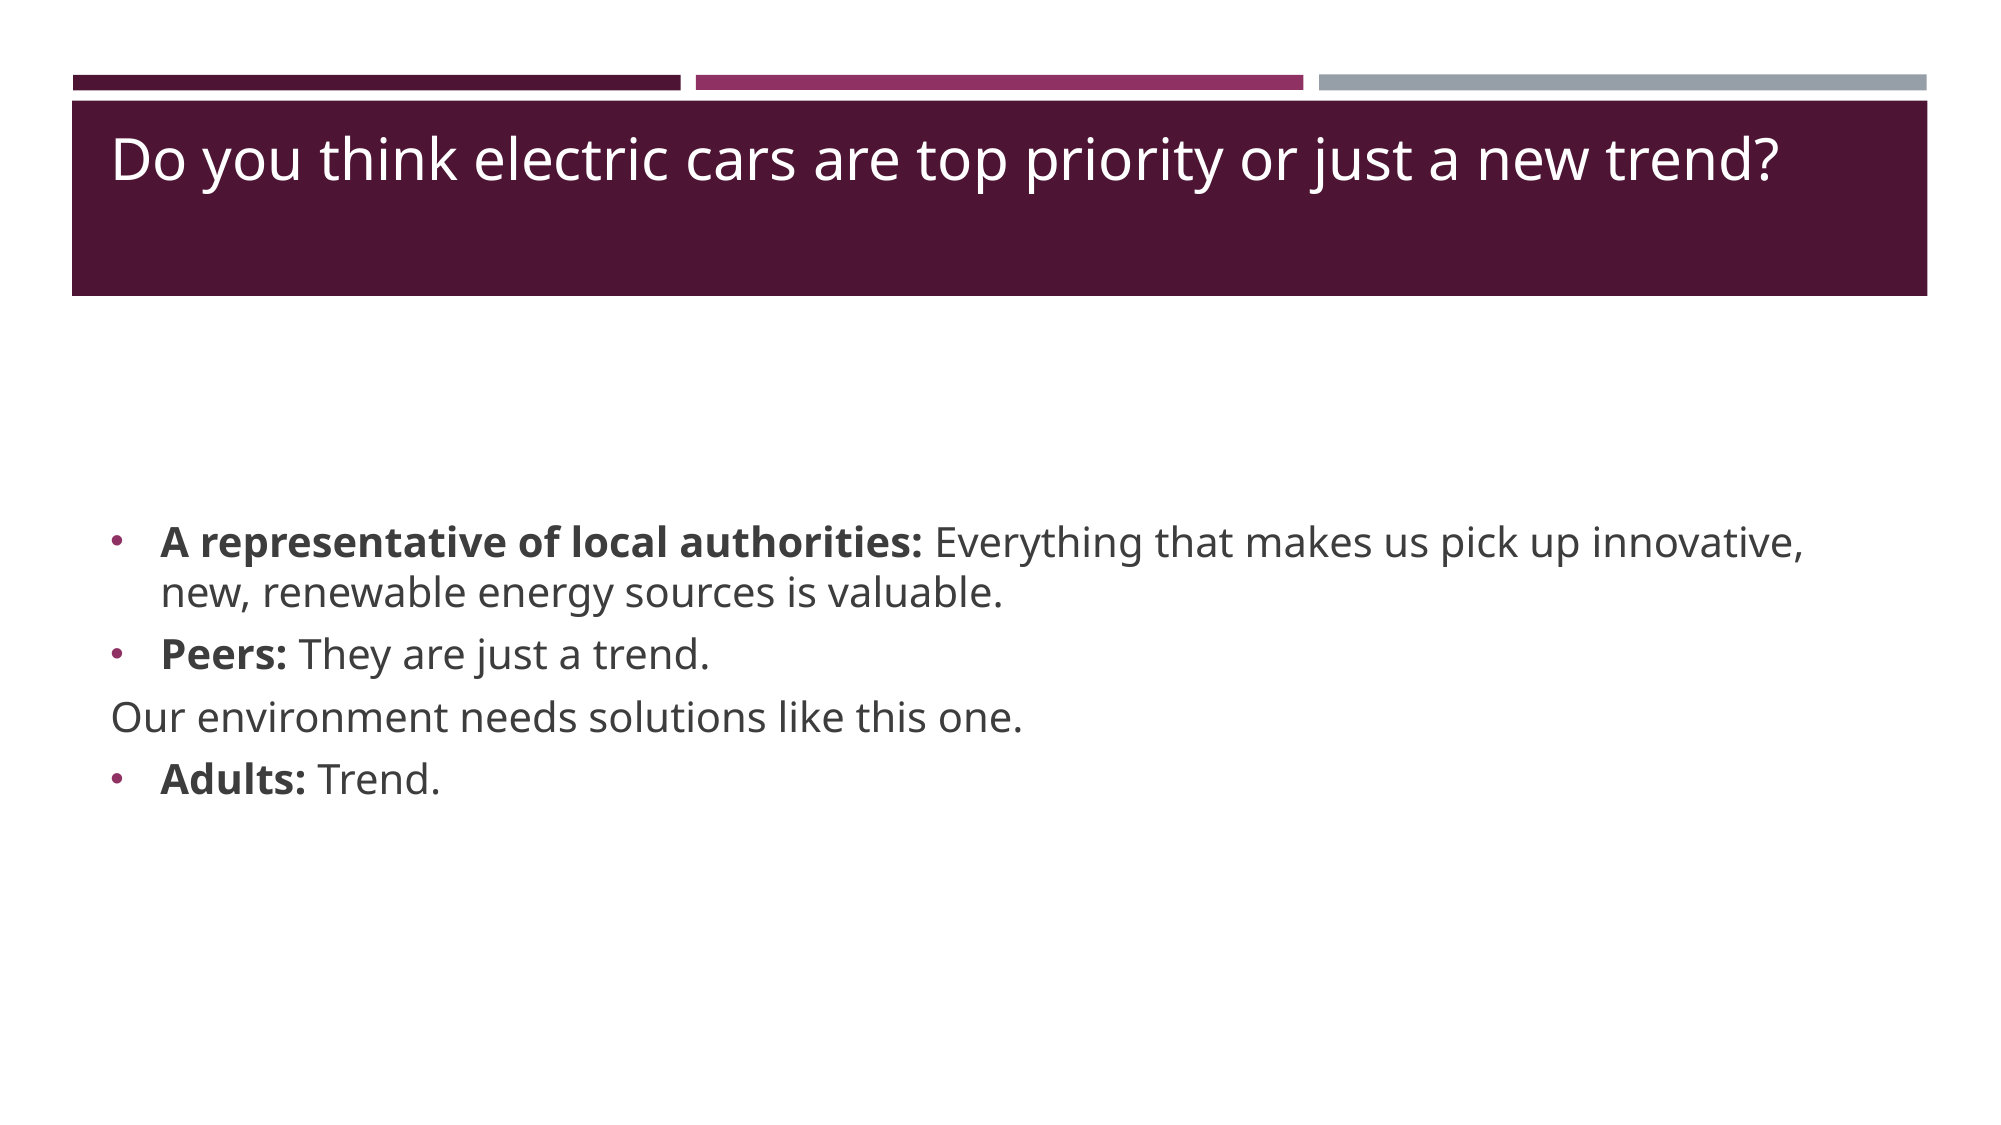

# Do you think electric cars are top priority or just a new trend?
A representative of local authorities: Everything that makes us pick up innovative, new, renewable energy sources is valuable.
Peers: They are just a trend.
Our environment needs solutions like this one.
Adults: Trend.